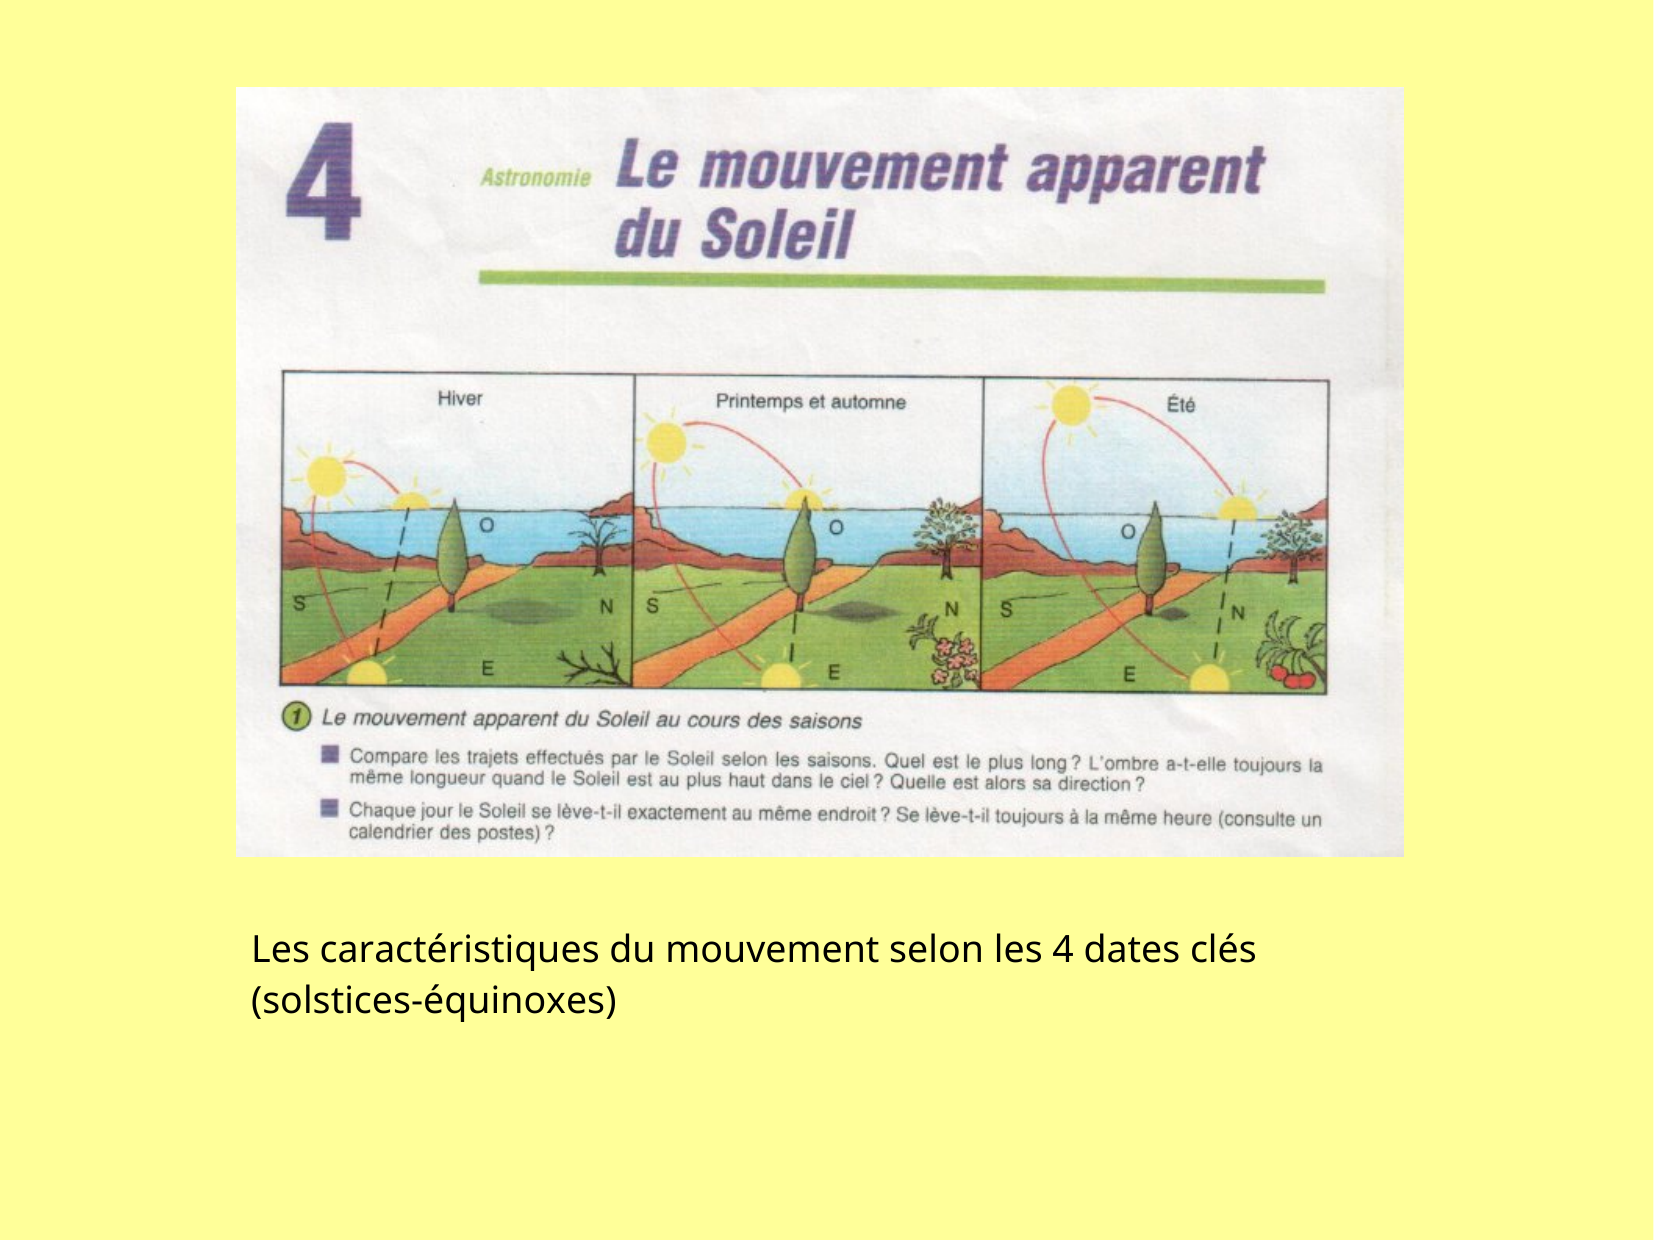

Les caractéristiques du mouvement selon les 4 dates clés (solstices-équinoxes)